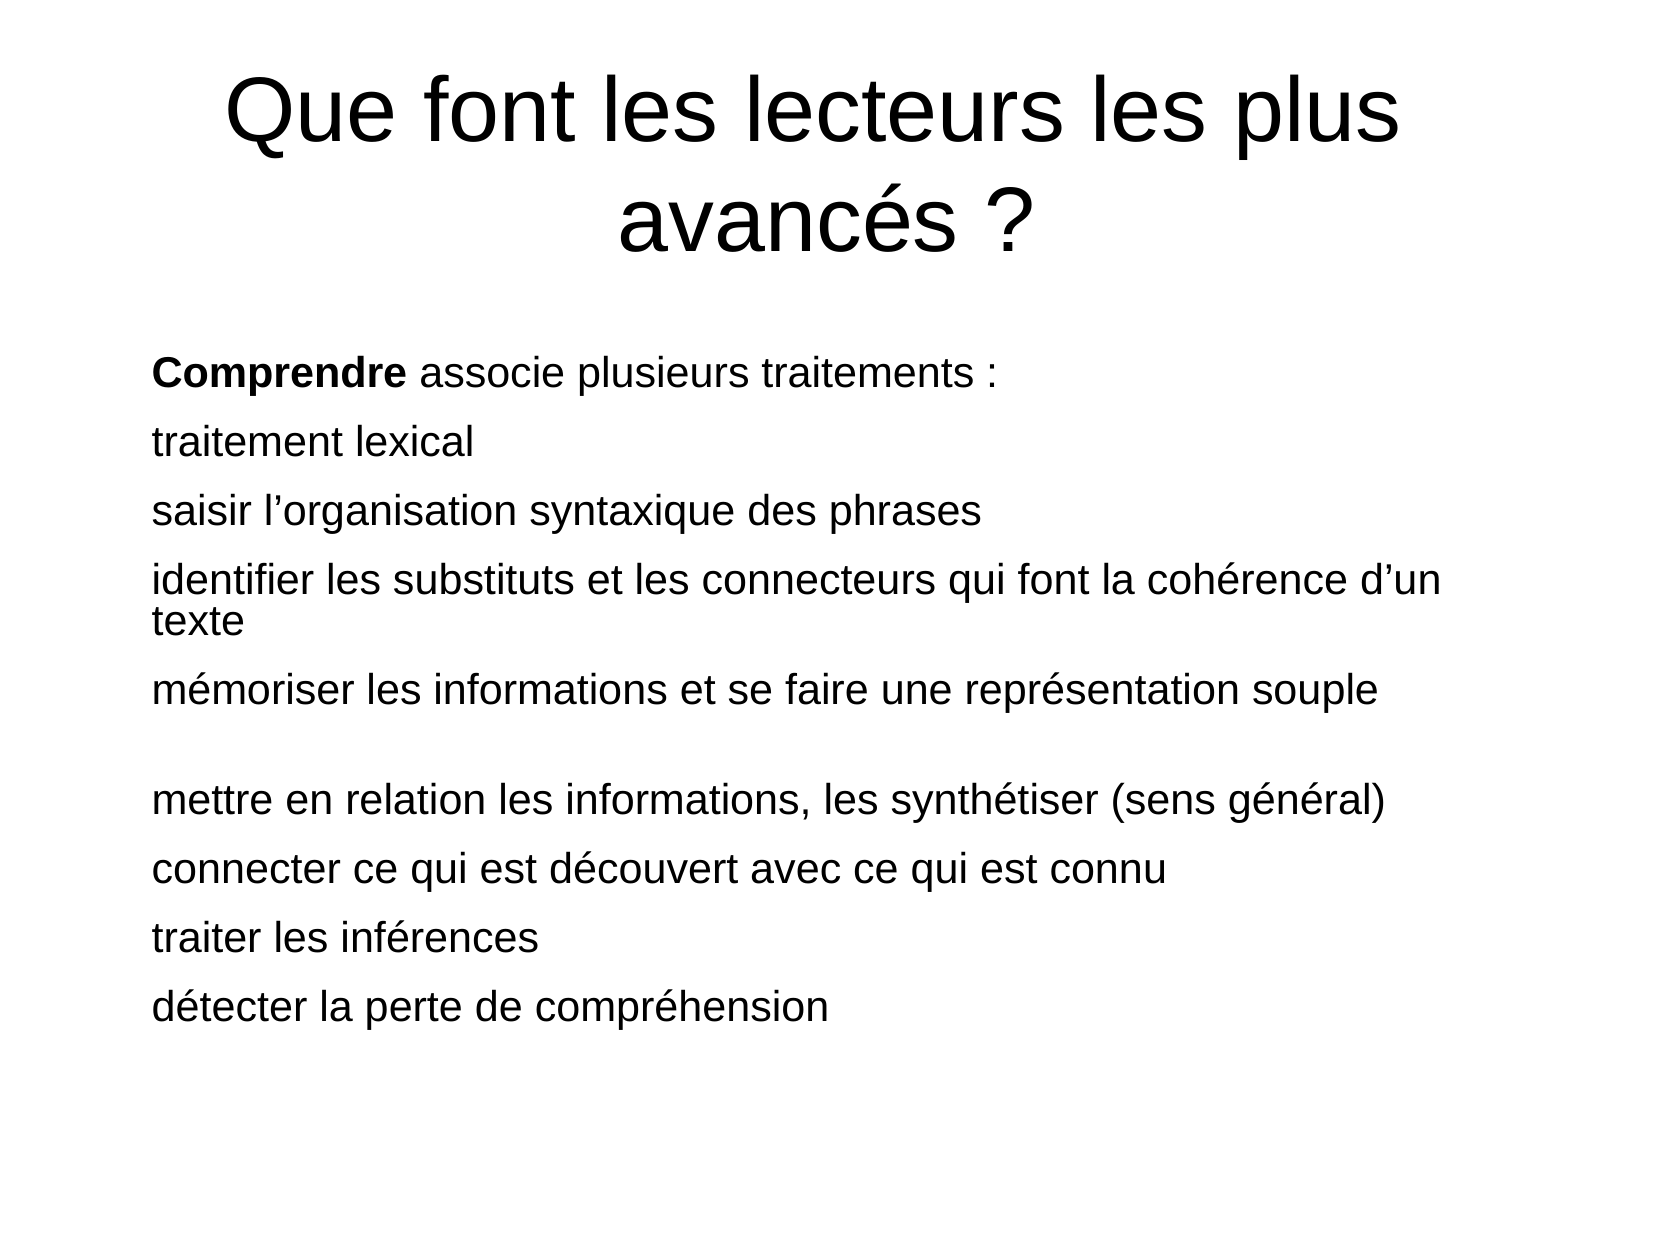

# Que font les lecteurs les plus avancés ?
Comprendre associe plusieurs traitements :
traitement lexical
saisir l’organisation syntaxique des phrases
identifier les substituts et les connecteurs qui font la cohérence d’un texte
mémoriser les informations et se faire une représentation souple
mettre en relation les informations, les synthétiser (sens général)
connecter ce qui est découvert avec ce qui est connu
traiter les inférences
détecter la perte de compréhension